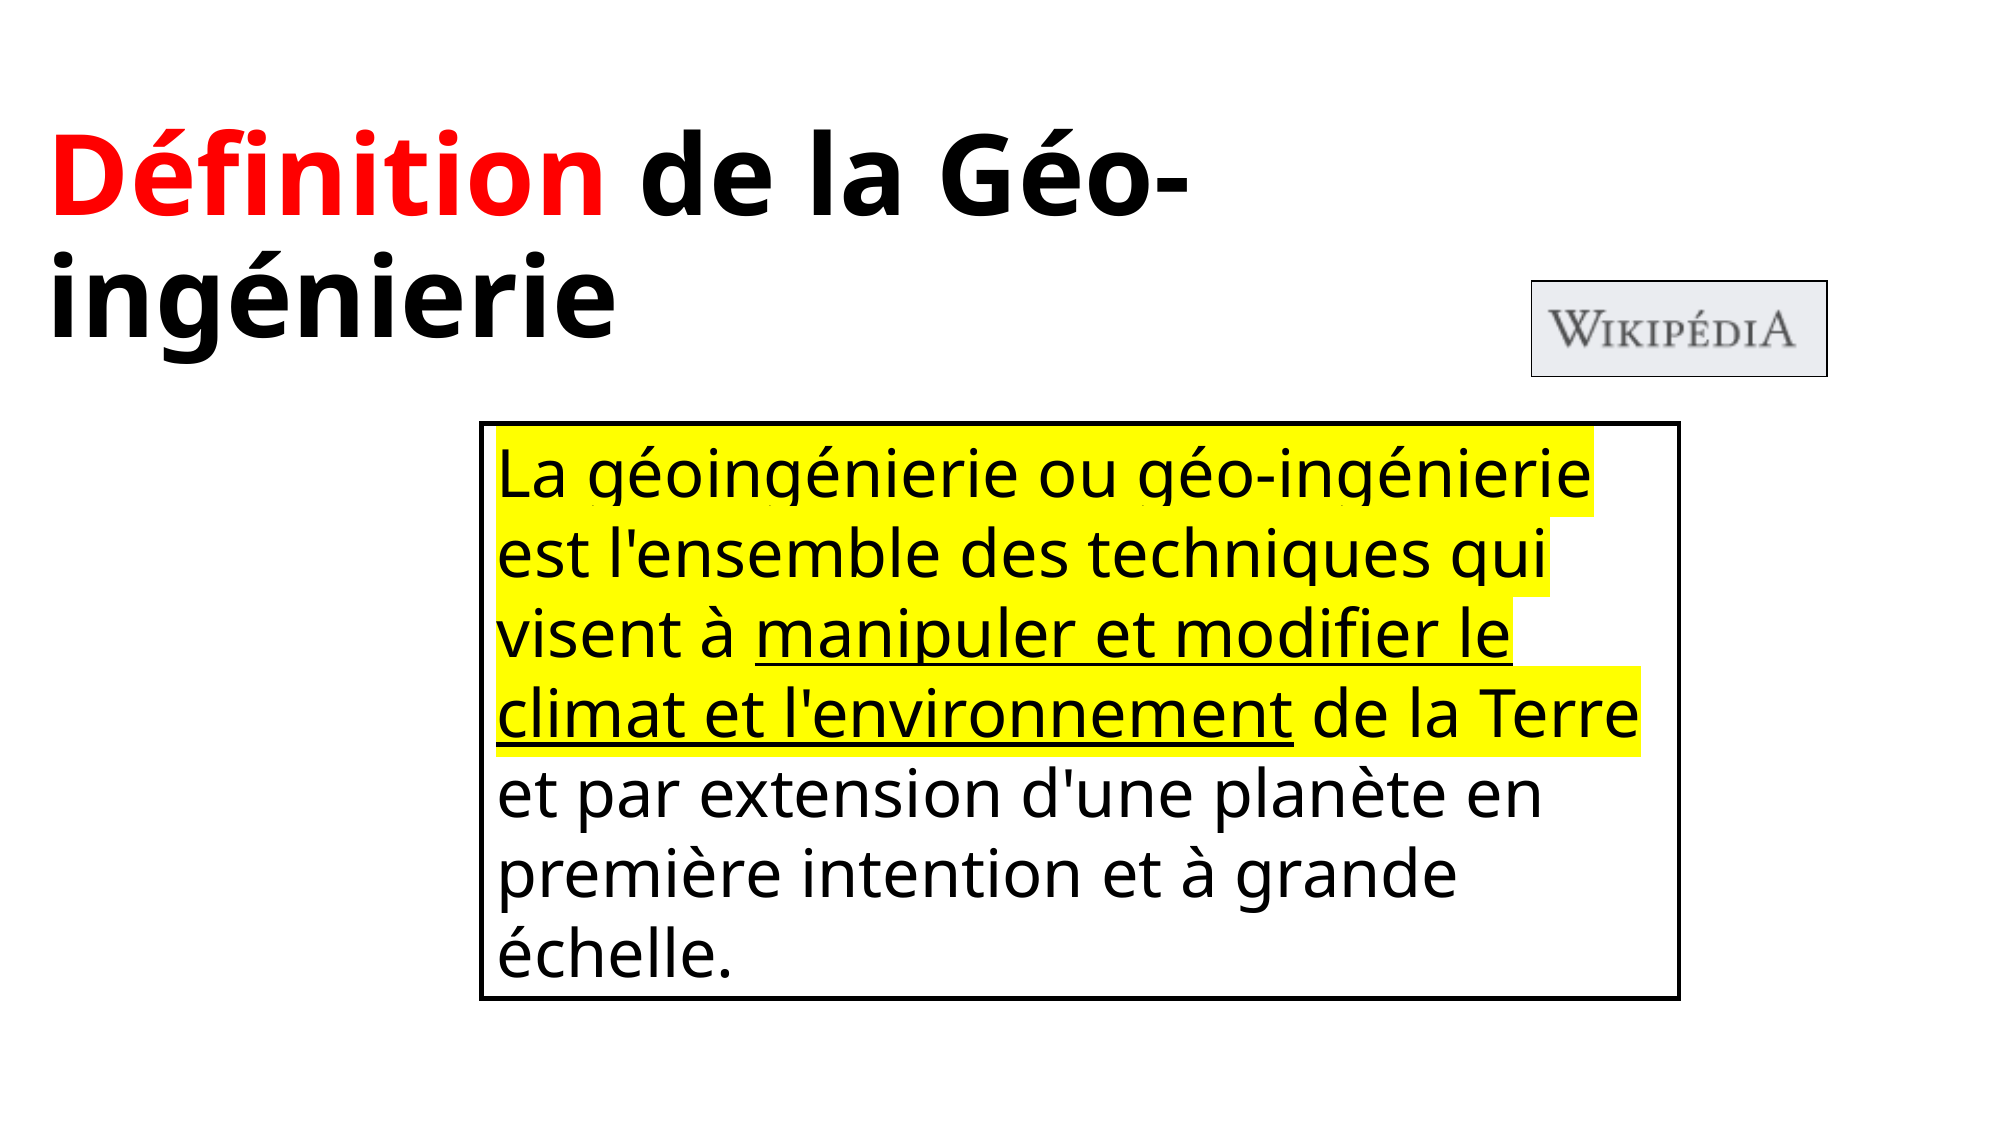

# Définition de la Géo-ingénierie
La géoingénierie ou géo-ingénierie est l'ensemble des techniques qui visent à manipuler et modifier le climat et l'environnement de la Terre et par extension d'une planète en première intention et à grande échelle.